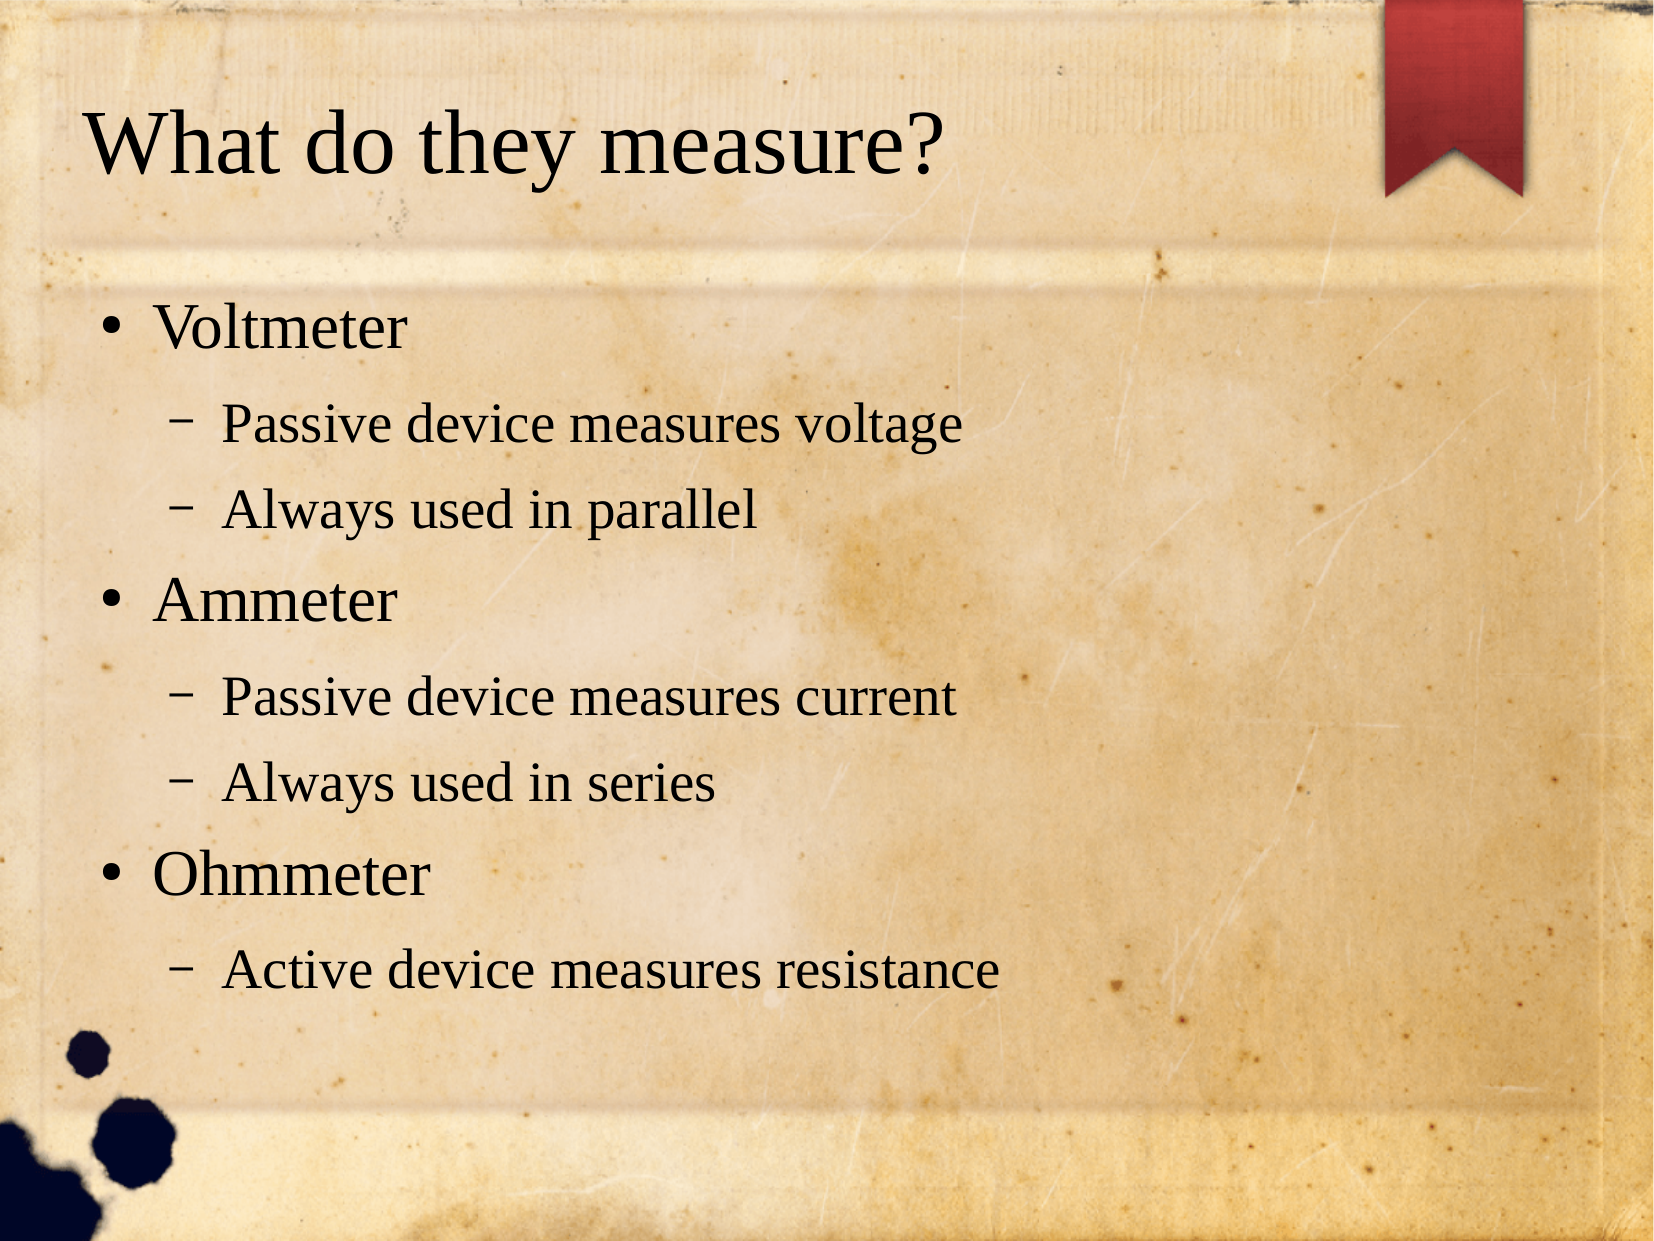

# What do they measure?
Voltmeter
Passive device measures voltage
Always used in parallel
Ammeter
Passive device measures current
Always used in series
Ohmmeter
Active device measures resistance